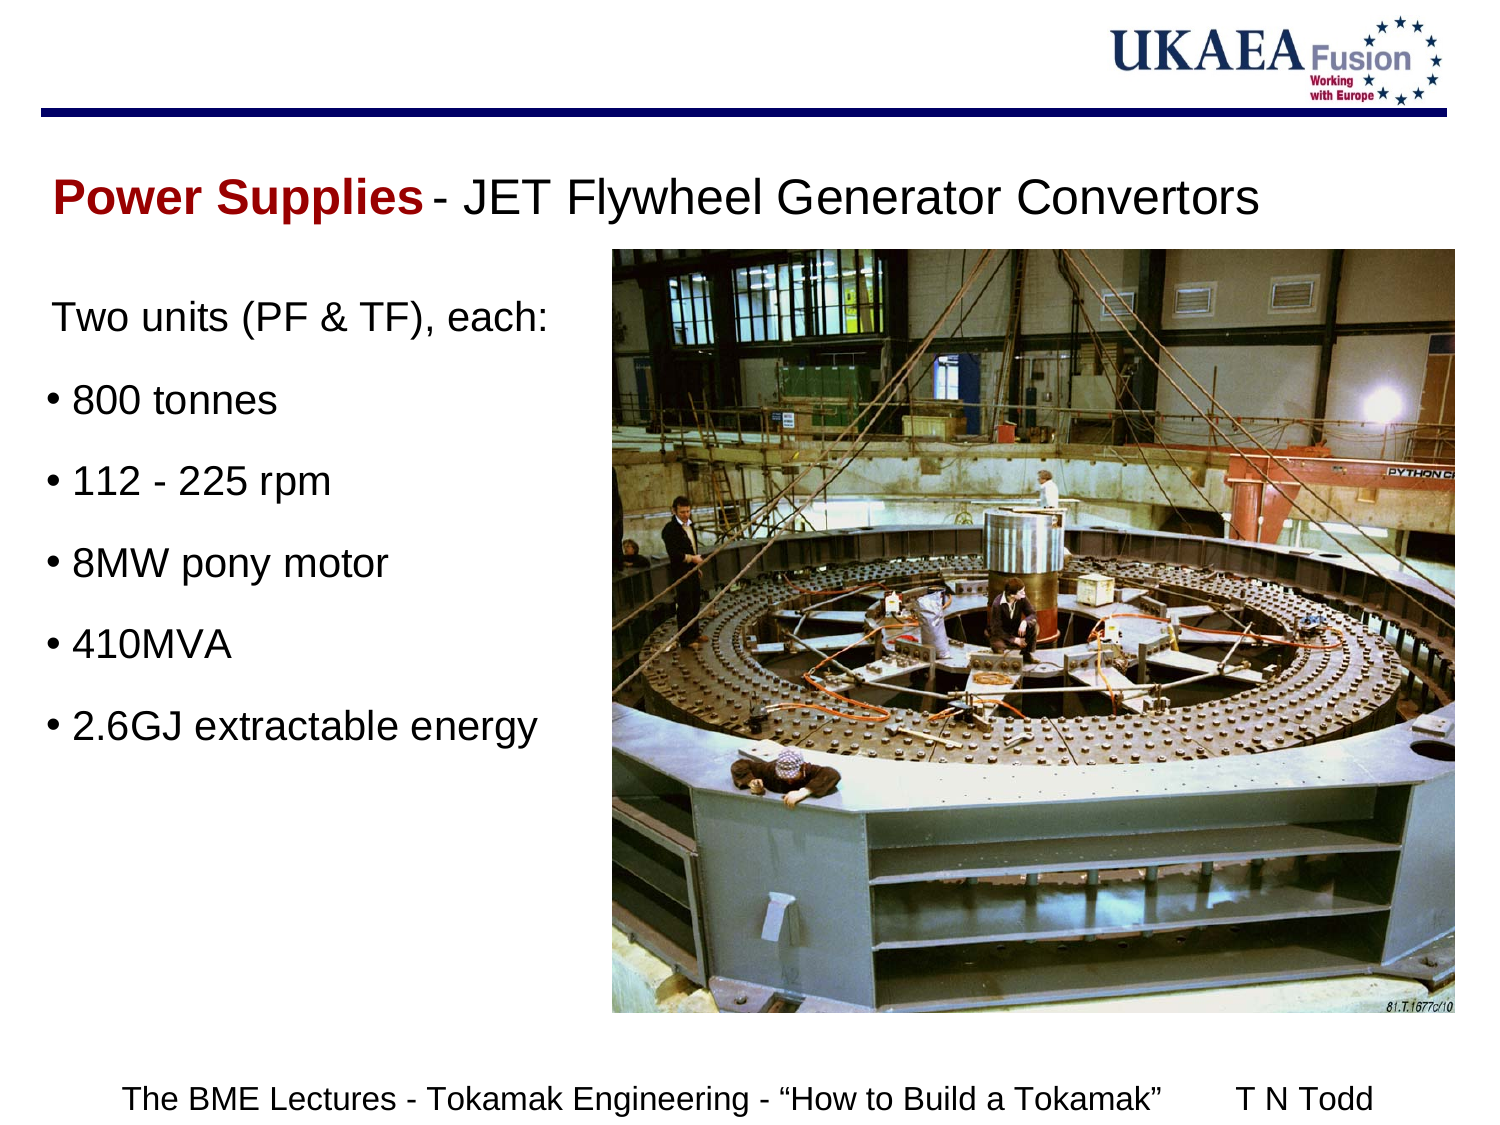

# Power Supplies - JET Flywheel Generator Convertors
 Two units (PF & TF), each:
 800 tonnes
 112 - 225 rpm
 8MW pony motor
 410MVA
 2.6GJ extractable energy